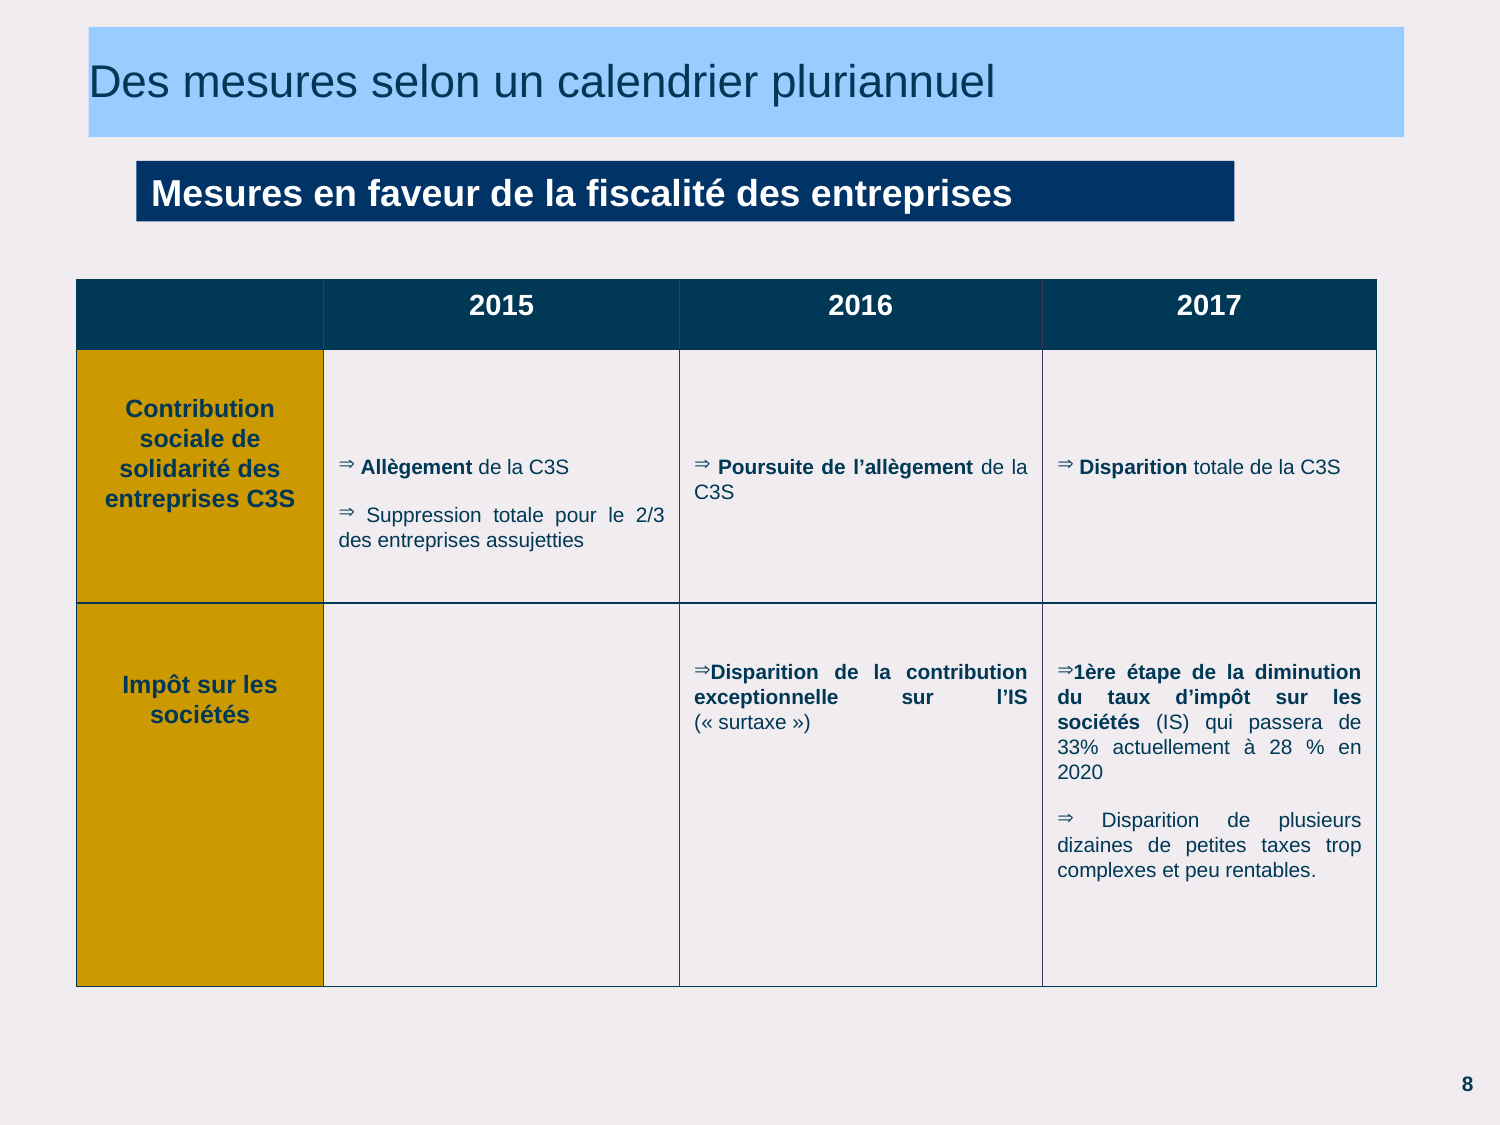

Des mesures selon un calendrier pluriannuel
Mesures en faveur de la fiscalité des entreprises
| | 2015 | 2016 | 2017 |
| --- | --- | --- | --- |
| Contribution sociale de solidarité des entreprises C3S | Allègement de la C3S Suppression totale pour le 2/3 des entreprises assujetties | Poursuite de l’allègement de la C3S | Disparition totale de la C3S |
| Impôt sur les sociétés | | Disparition de la contribution exceptionnelle sur l’IS (« surtaxe ») | 1ère étape de la diminution du taux d’impôt sur les sociétés (IS) qui passera de 33% actuellement à 28 % en 2020 Disparition de plusieurs dizaines de petites taxes trop complexes et peu rentables. |